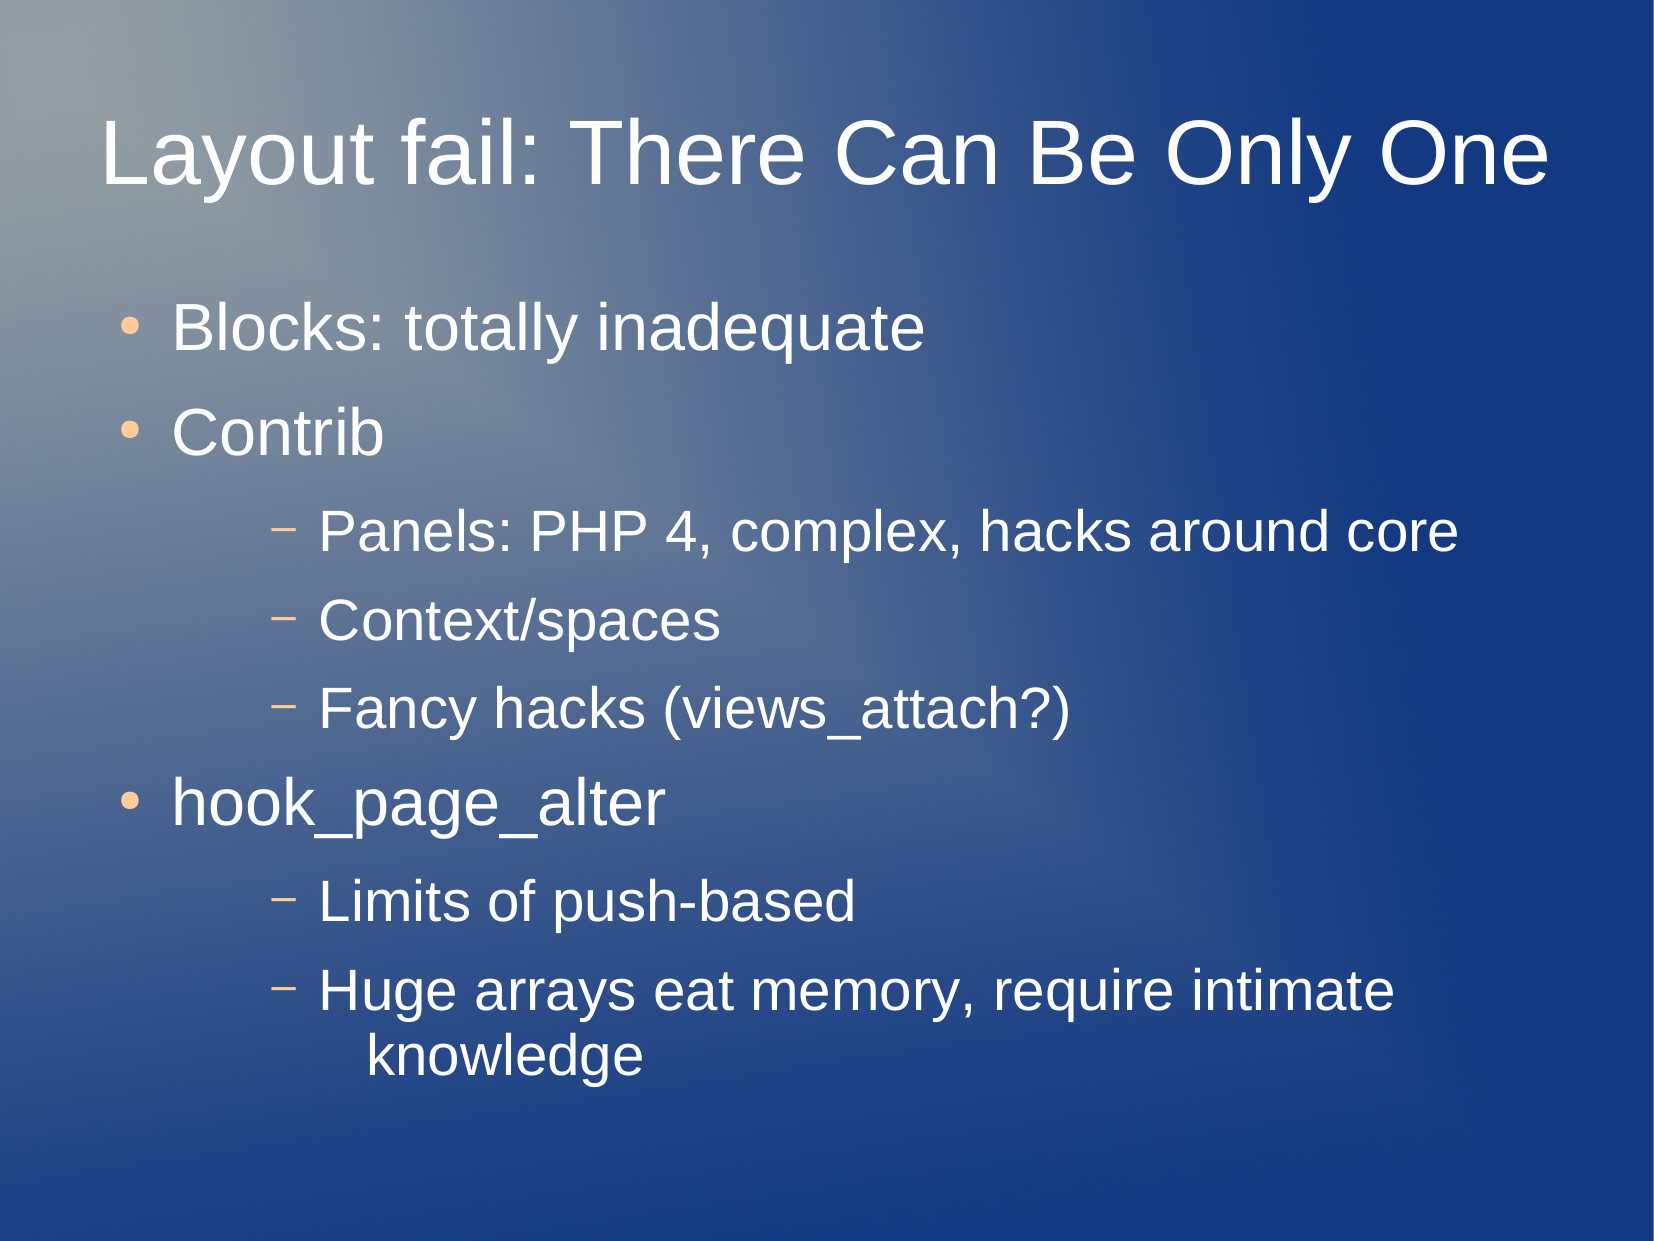

# Layout fail: There Can Be Only One
Blocks: totally inadequate
Contrib
Panels: PHP 4, complex, hacks around core
Context/spaces
Fancy hacks (views_attach?)
hook_page_alter
Limits of push-based
Huge arrays eat memory, require intimate knowledge